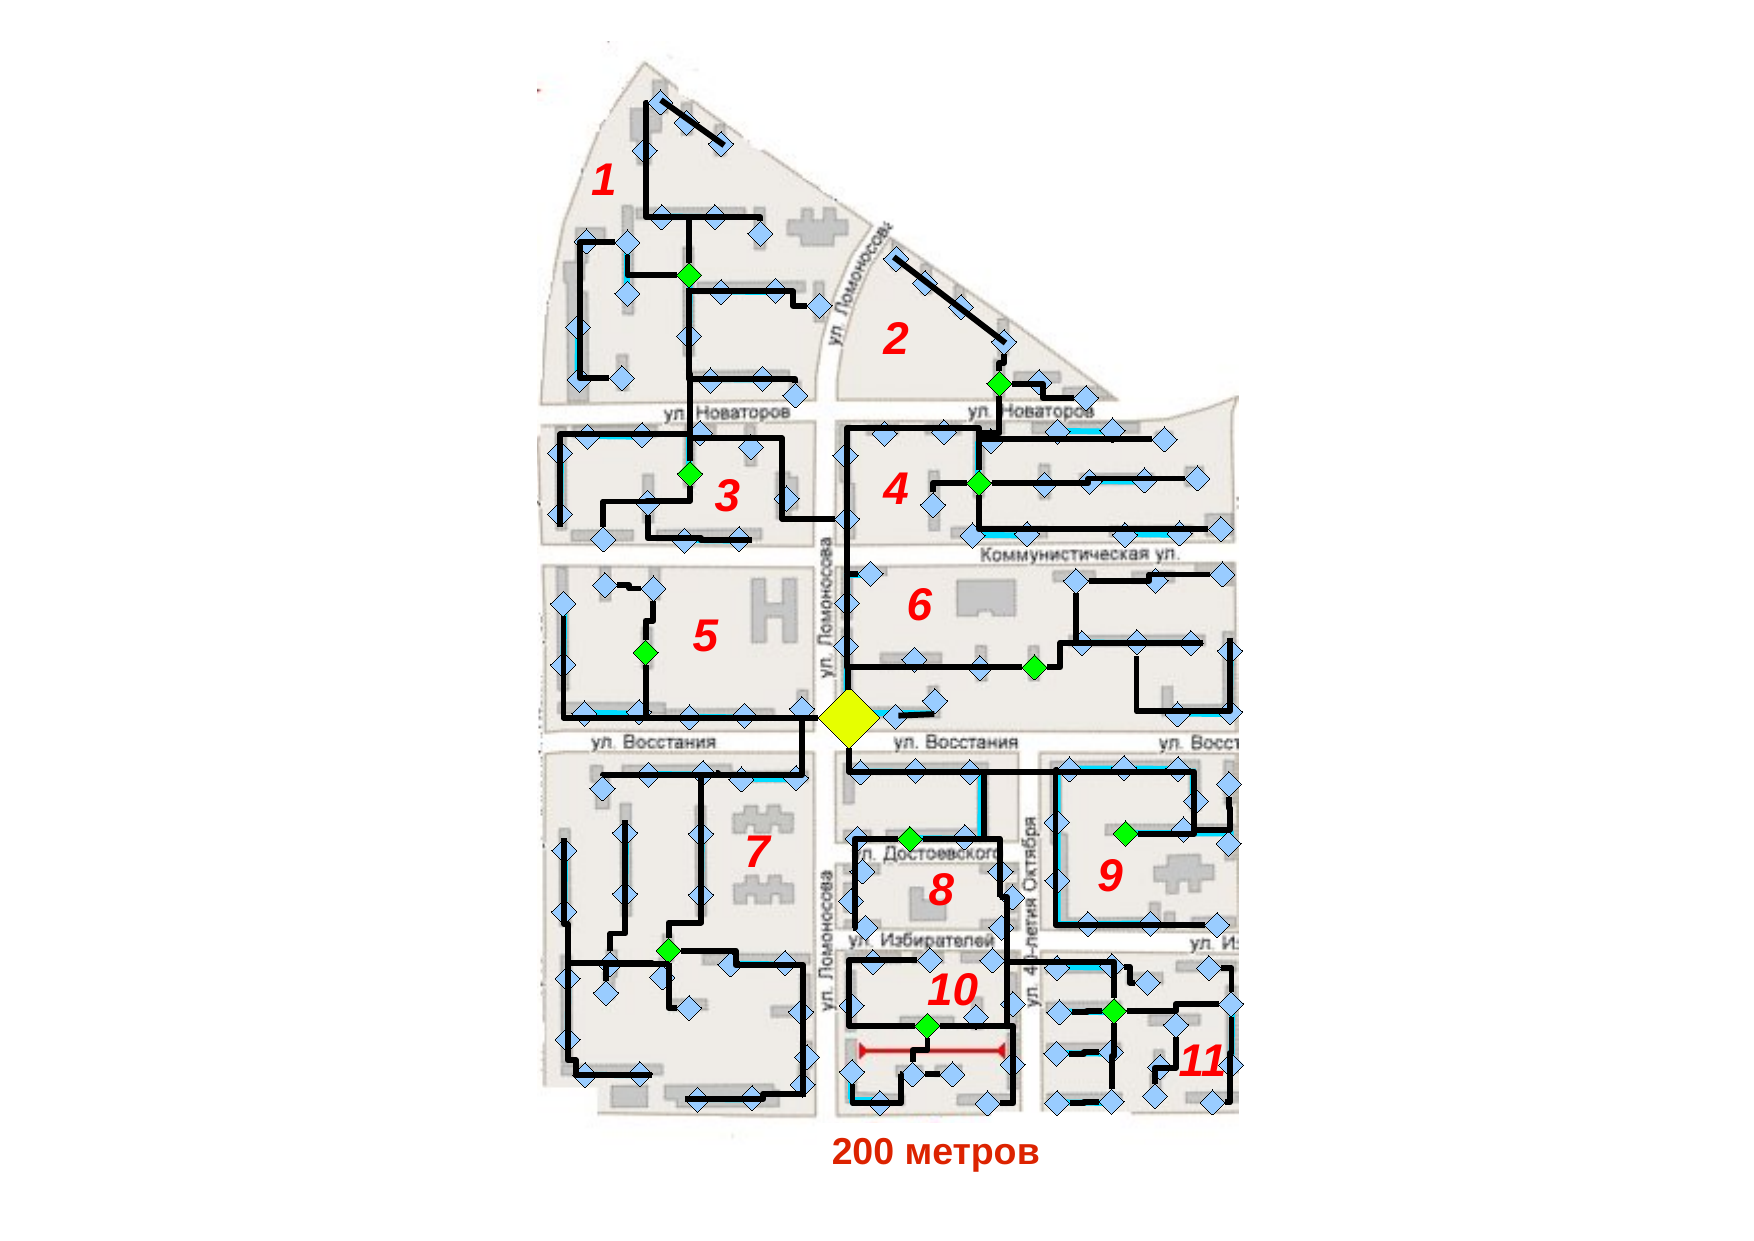

1
2
4
3
6
5
7
9
8
10
11
200 метров